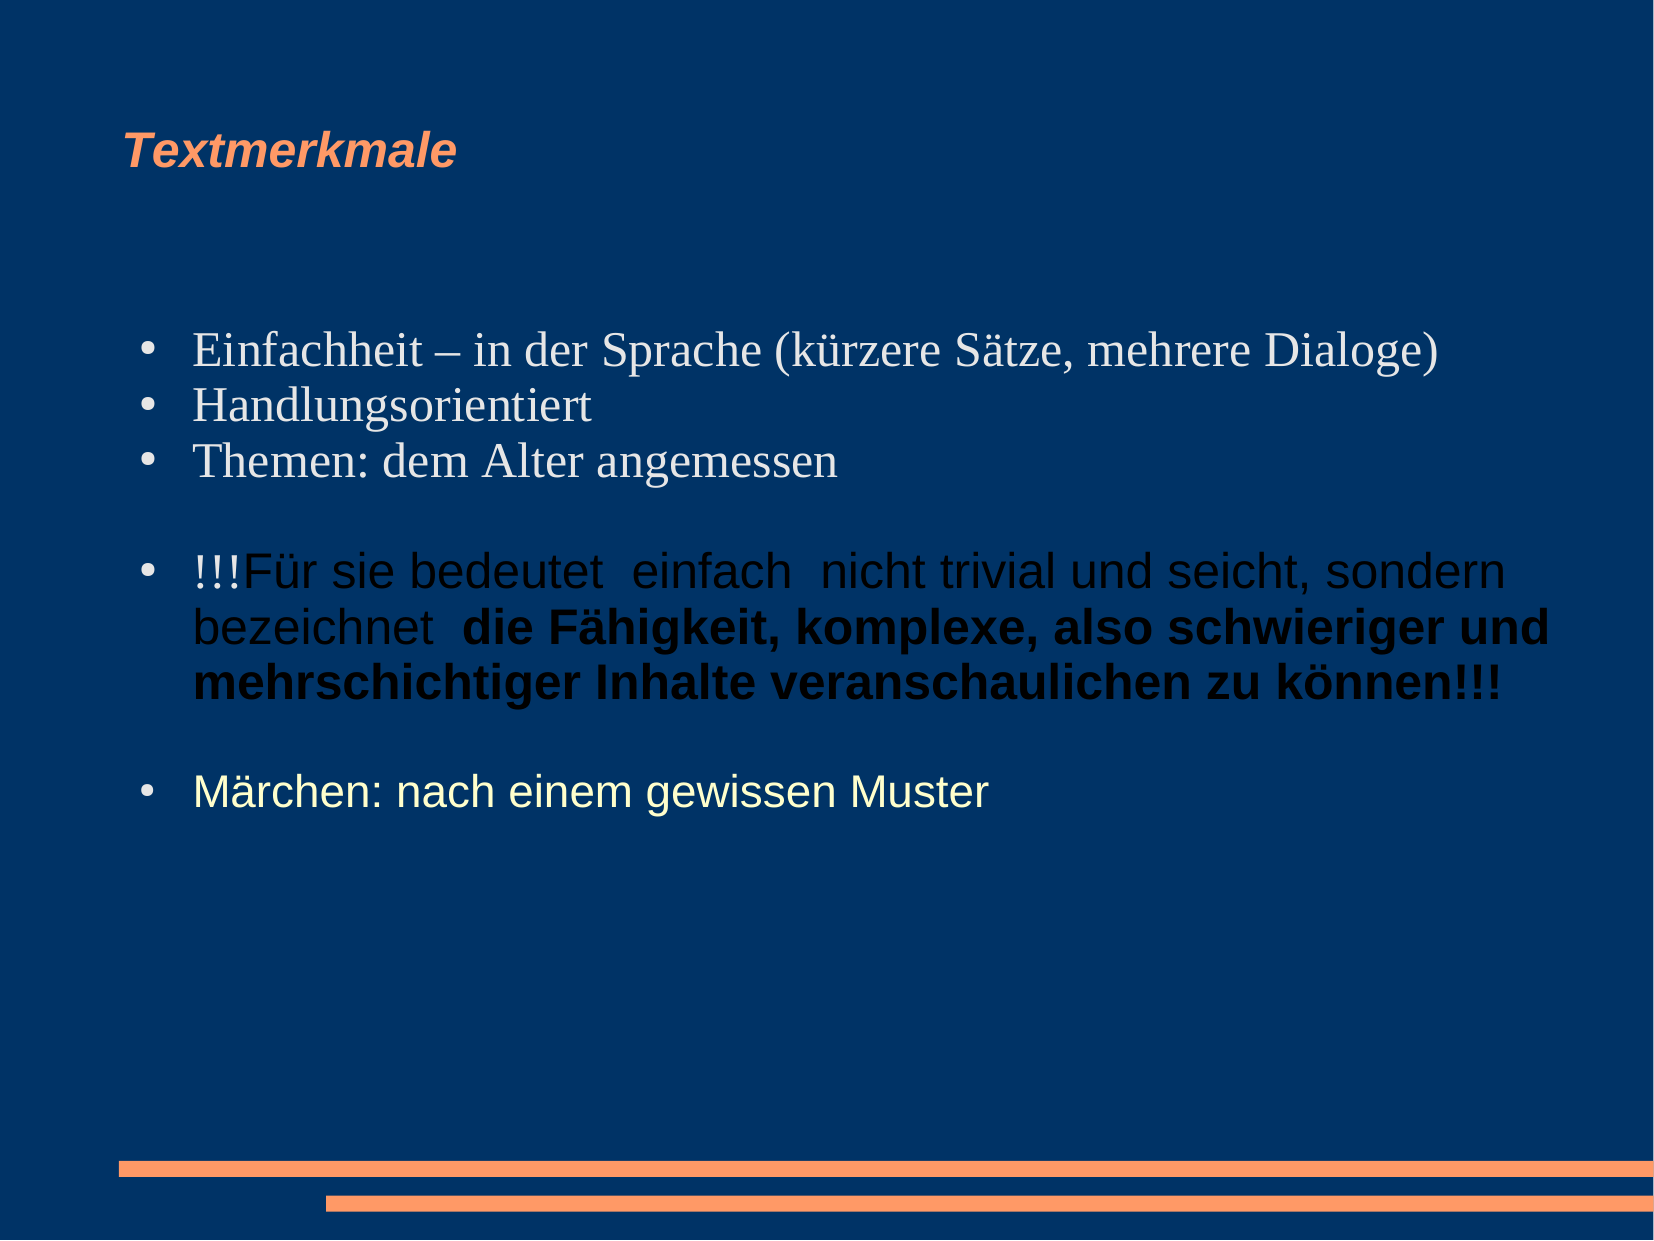

# Textmerkmale
Einfachheit – in der Sprache (kürzere Sätze, mehrere Dialoge)
Handlungsorientiert
Themen: dem Alter angemessen
!!!Für sie bedeutet  einfach  nicht trivial und seicht, sondern bezeichnet  die Fähigkeit, komplexe, also schwieriger und mehrschichtiger Inhalte veranschaulichen zu können!!!
Märchen: nach einem gewissen Muster